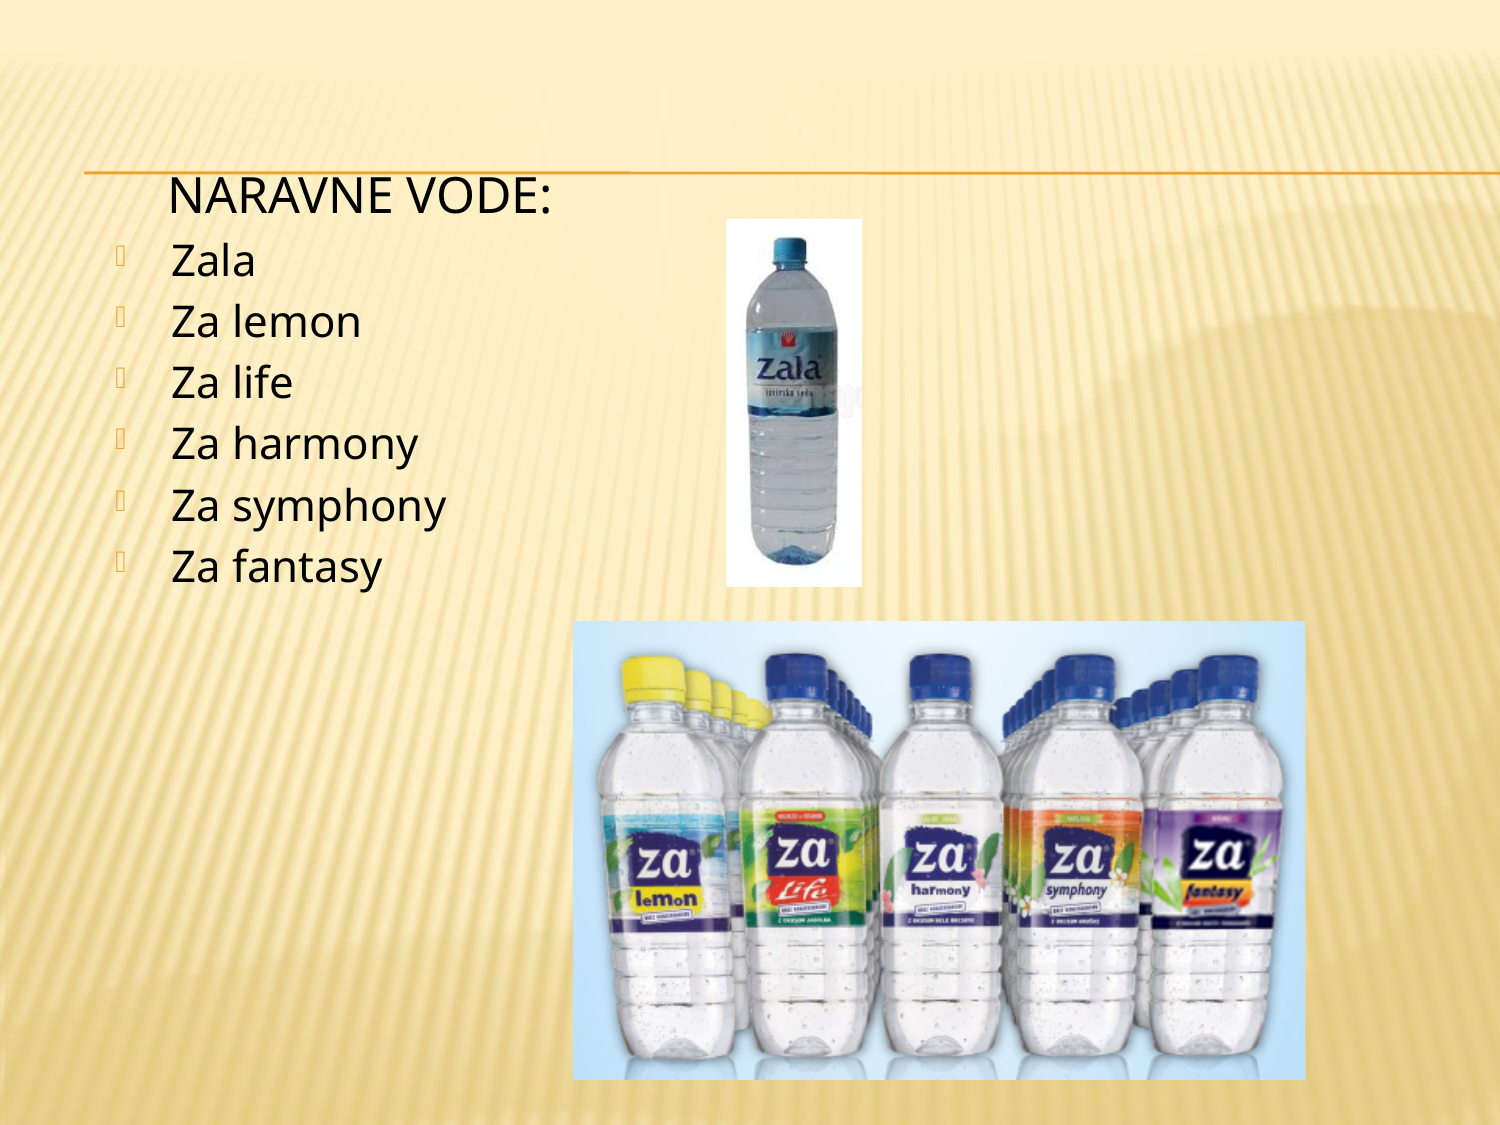

# NARAVNE VODE:
Zala
Za lemon
Za life
Za harmony
Za symphony
Za fantasy